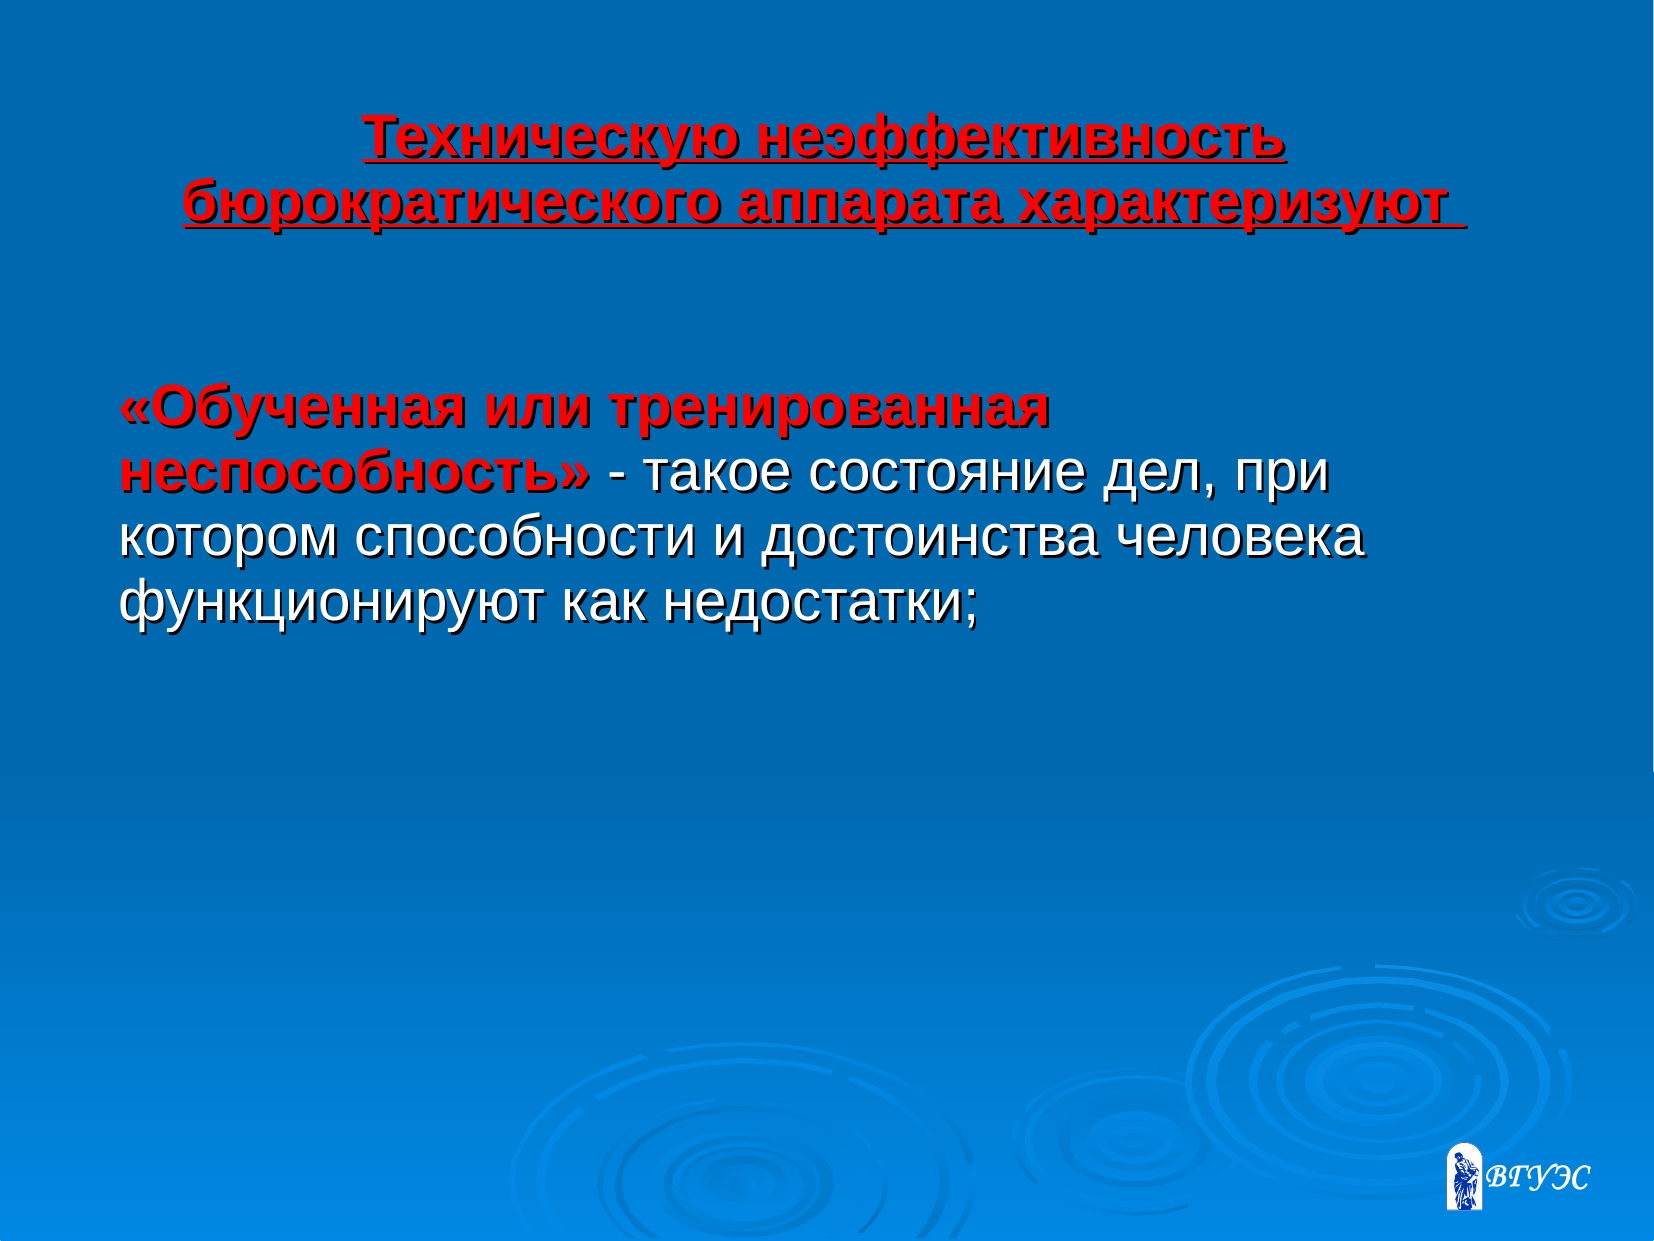

# Техническую неэффективность бюрократического аппарата характеризуют
«Обученная или тренированная неспособность» - такое состояние дел, при котором способности и достоинства человека функционируют как недостатки;